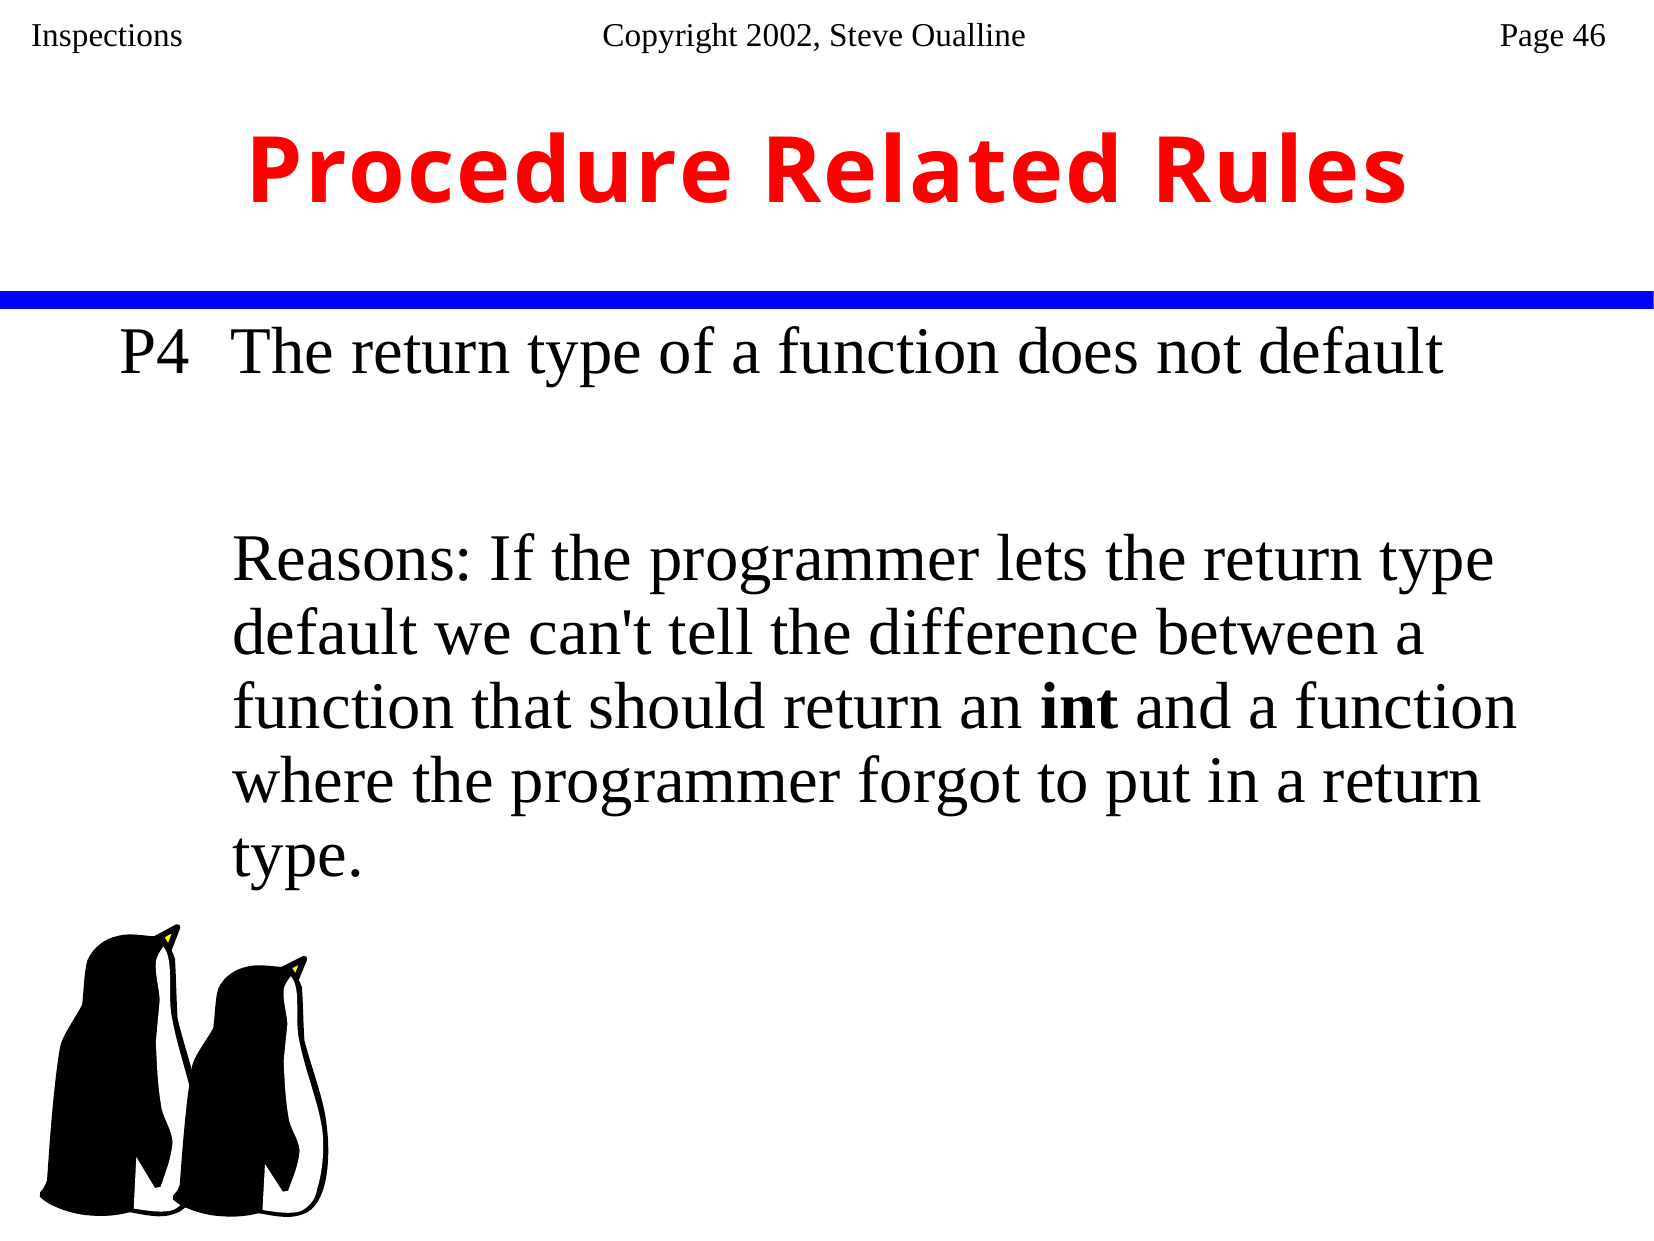

# Procedure Related Rules
P4	The return type of a function does not default
Reasons: If the programmer lets the return type default we can't tell the difference between a function that should return an int and a function where the programmer forgot to put in a return type.